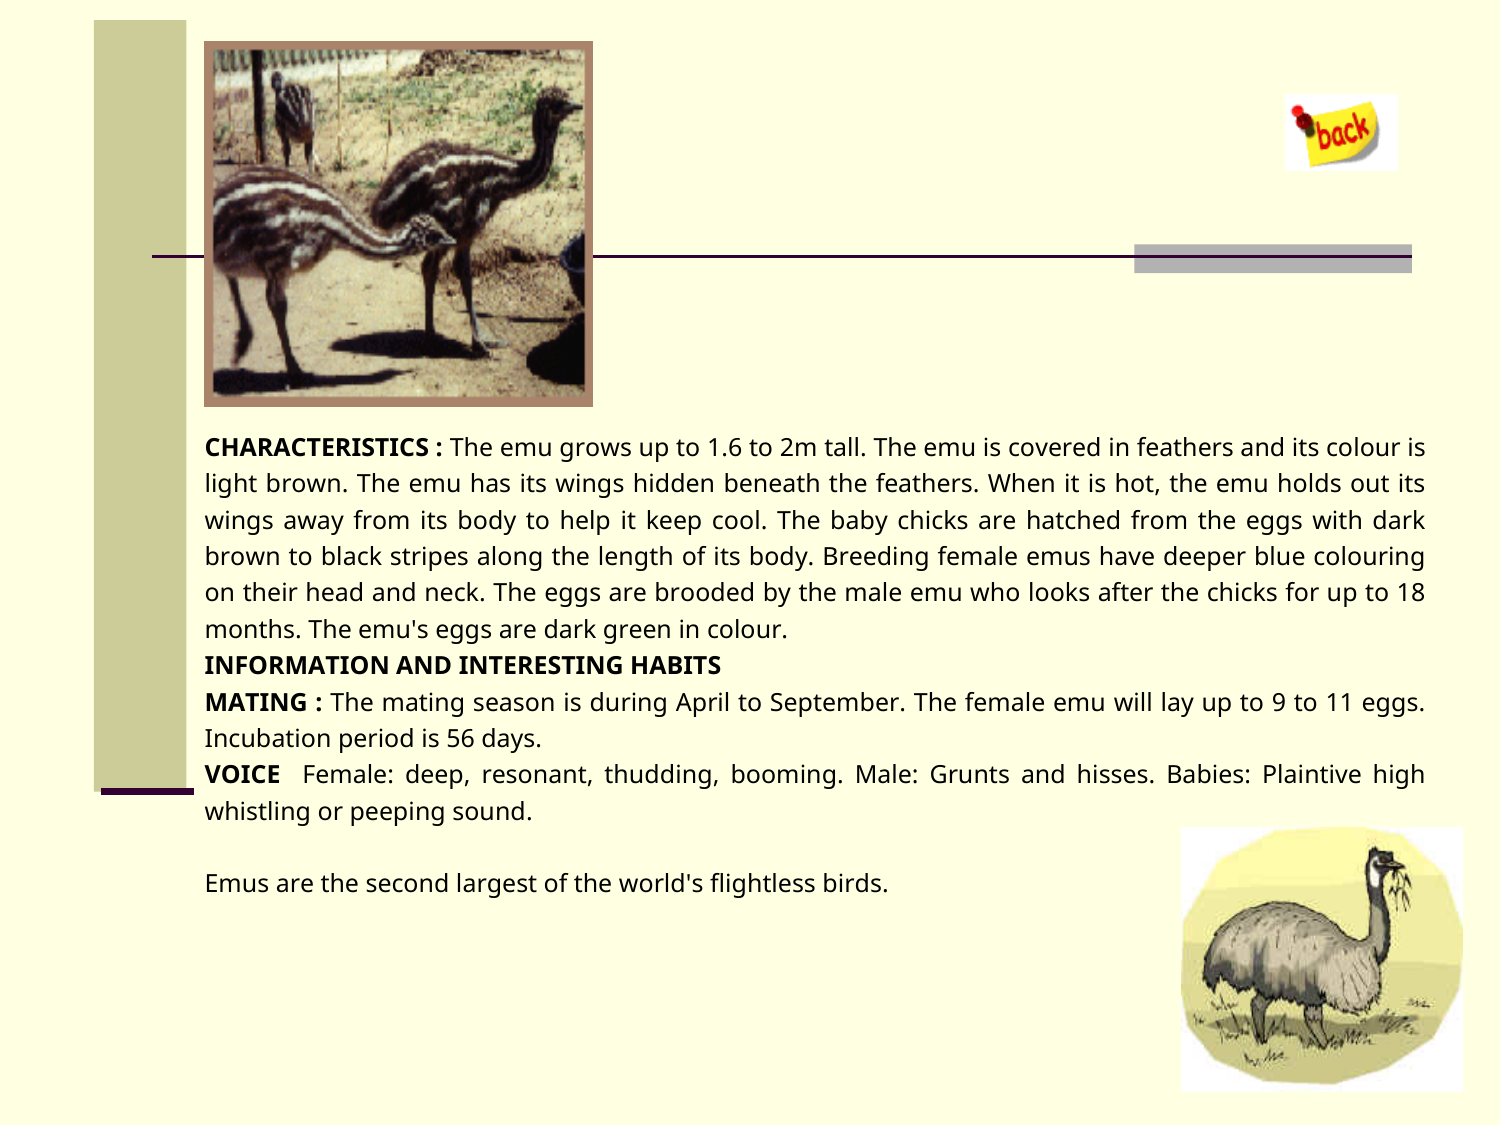

CHARACTERISTICS : The emu grows up to 1.6 to 2m tall. The emu is covered in feathers and its colour is light brown. The emu has its wings hidden beneath the feathers. When it is hot, the emu holds out its wings away from its body to help it keep cool. The baby chicks are hatched from the eggs with dark brown to black stripes along the length of its body. Breeding female emus have deeper blue colouring on their head and neck. The eggs are brooded by the male emu who looks after the chicks for up to 18 months. The emu's eggs are dark green in colour.
INFORMATION AND INTERESTING HABITS
MATING : The mating season is during April to September. The female emu will lay up to 9 to 11 eggs. Incubation period is 56 days.
VOICE Female: deep, resonant, thudding, booming. Male: Grunts and hisses. Babies: Plaintive high whistling or peeping sound.
Emus are the second largest of the world's flightless birds.